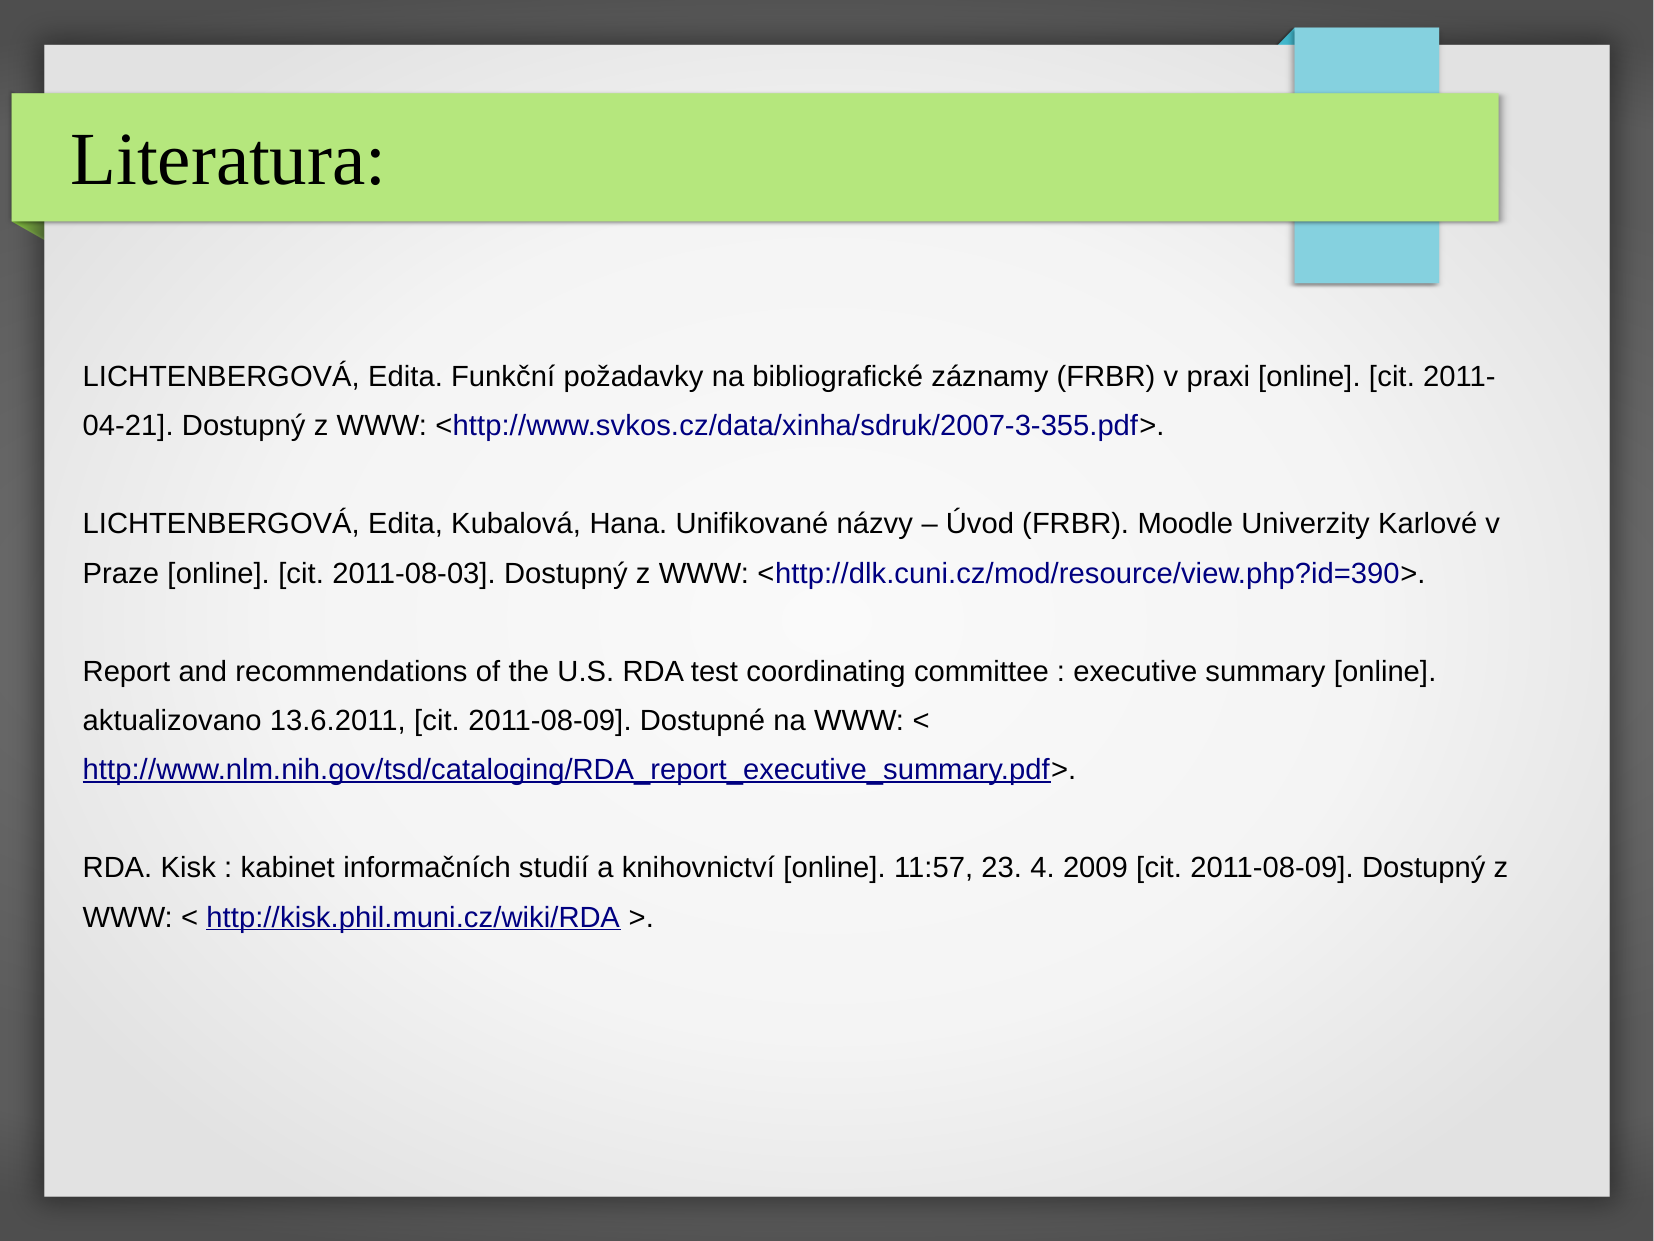

# Literatura:
LICHTENBERGOVÁ, Edita. Funkční požadavky na bibliografické záznamy (FRBR) v praxi [online]. [cit. 2011-04-21]. Dostupný z WWW: <http://www.svkos.cz/data/xinha/sdruk/2007-3-355.pdf>.
LICHTENBERGOVÁ, Edita, Kubalová, Hana. Unifikované názvy – Úvod (FRBR). Moodle Univerzity Karlové v Praze [online]. [cit. 2011-08-03]. Dostupný z WWW: <http://dlk.cuni.cz/mod/resource/view.php?id=390>.
Report and recommendations of the U.S. RDA test coordinating committee : executive summary [online]. aktualizovano 13.6.2011, [cit. 2011-08-09]. Dostupné na WWW: <http://www.nlm.nih.gov/tsd/cataloging/RDA_report_executive_summary.pdf>.
RDA. Kisk : kabinet informačních studií a knihovnictví [online]. 11:57, 23. 4. 2009 [cit. 2011-08-09]. Dostupný z WWW: < http://kisk.phil.muni.cz/wiki/RDA >.